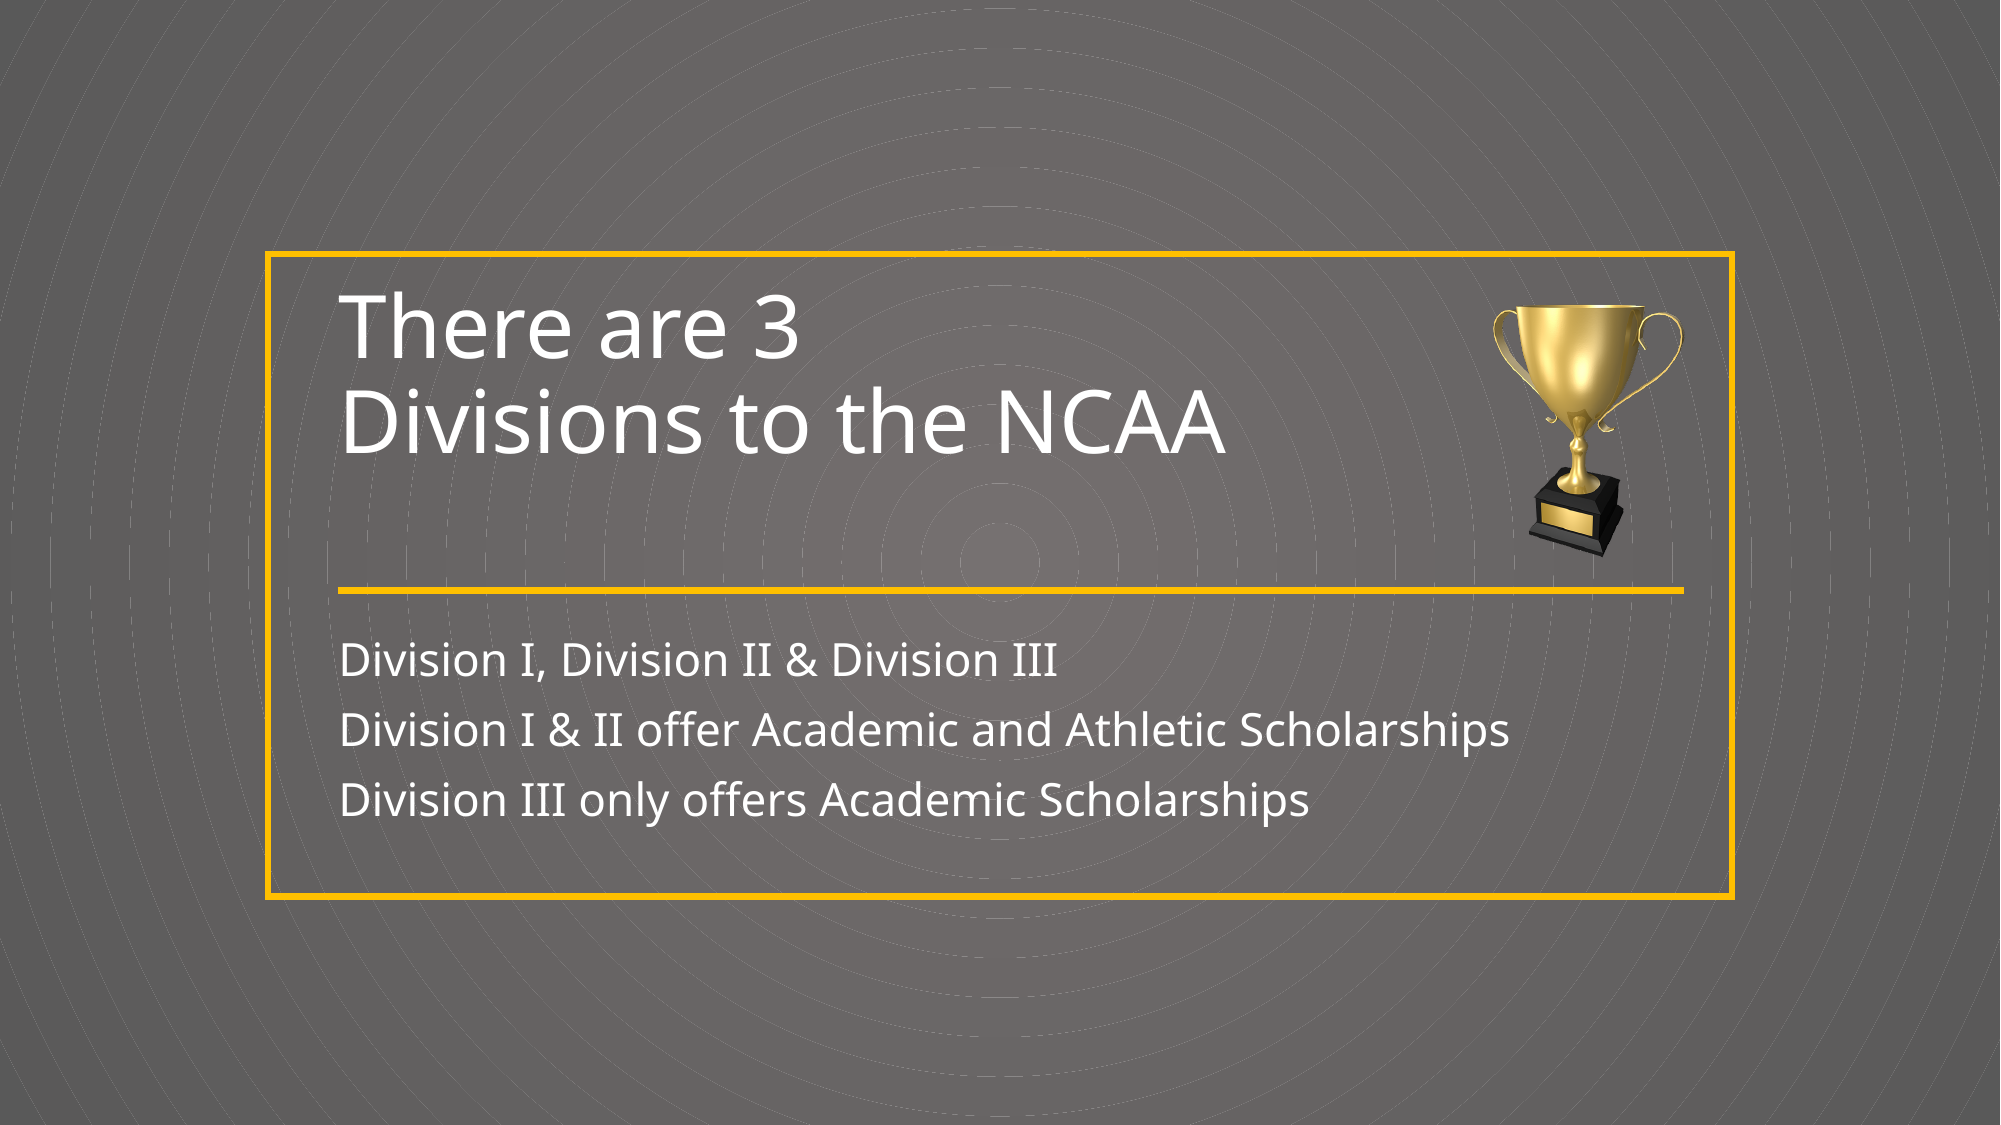

# There are 3 Divisions to the NCAA
Division I, Division II & Division III
Division I & II offer Academic and Athletic Scholarships
Division III only offers Academic Scholarships